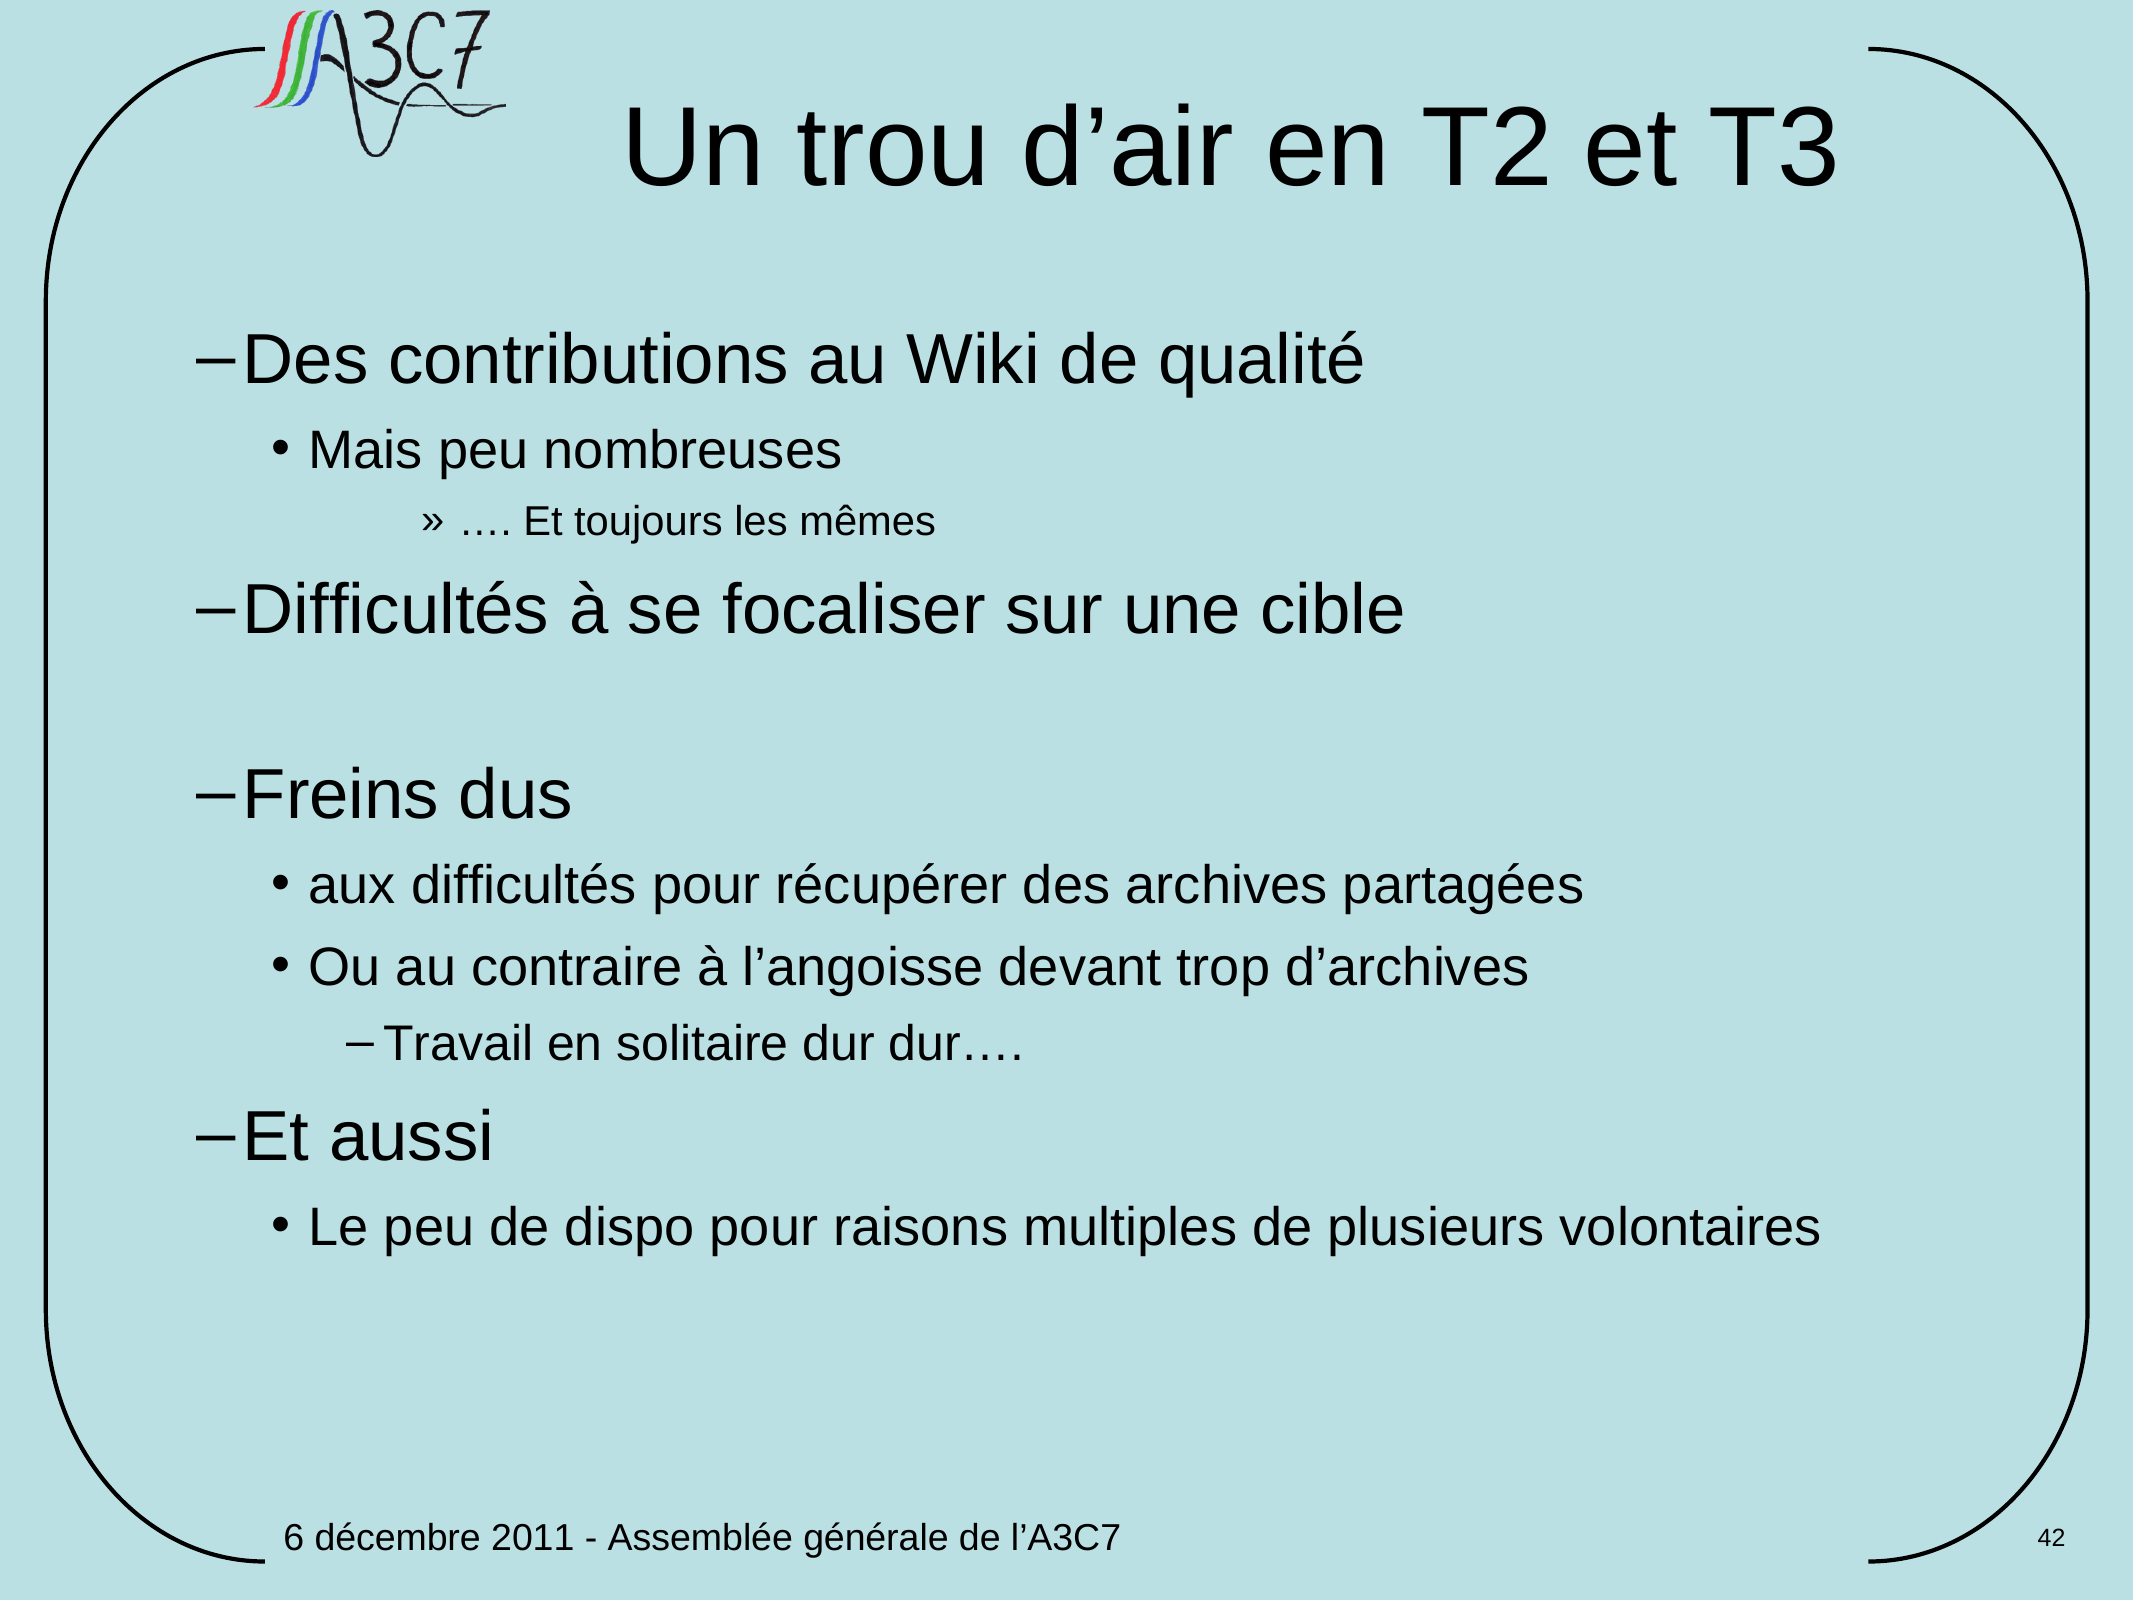

# Un trou d’air en T2 et T3
Des contributions au Wiki de qualité
Mais peu nombreuses
…. Et toujours les mêmes
Difficultés à se focaliser sur une cible
Freins dus
aux difficultés pour récupérer des archives partagées
Ou au contraire à l’angoisse devant trop d’archives
Travail en solitaire dur dur….
Et aussi
Le peu de dispo pour raisons multiples de plusieurs volontaires
6 décembre 2011 - Assemblée générale de l’A3C7
42